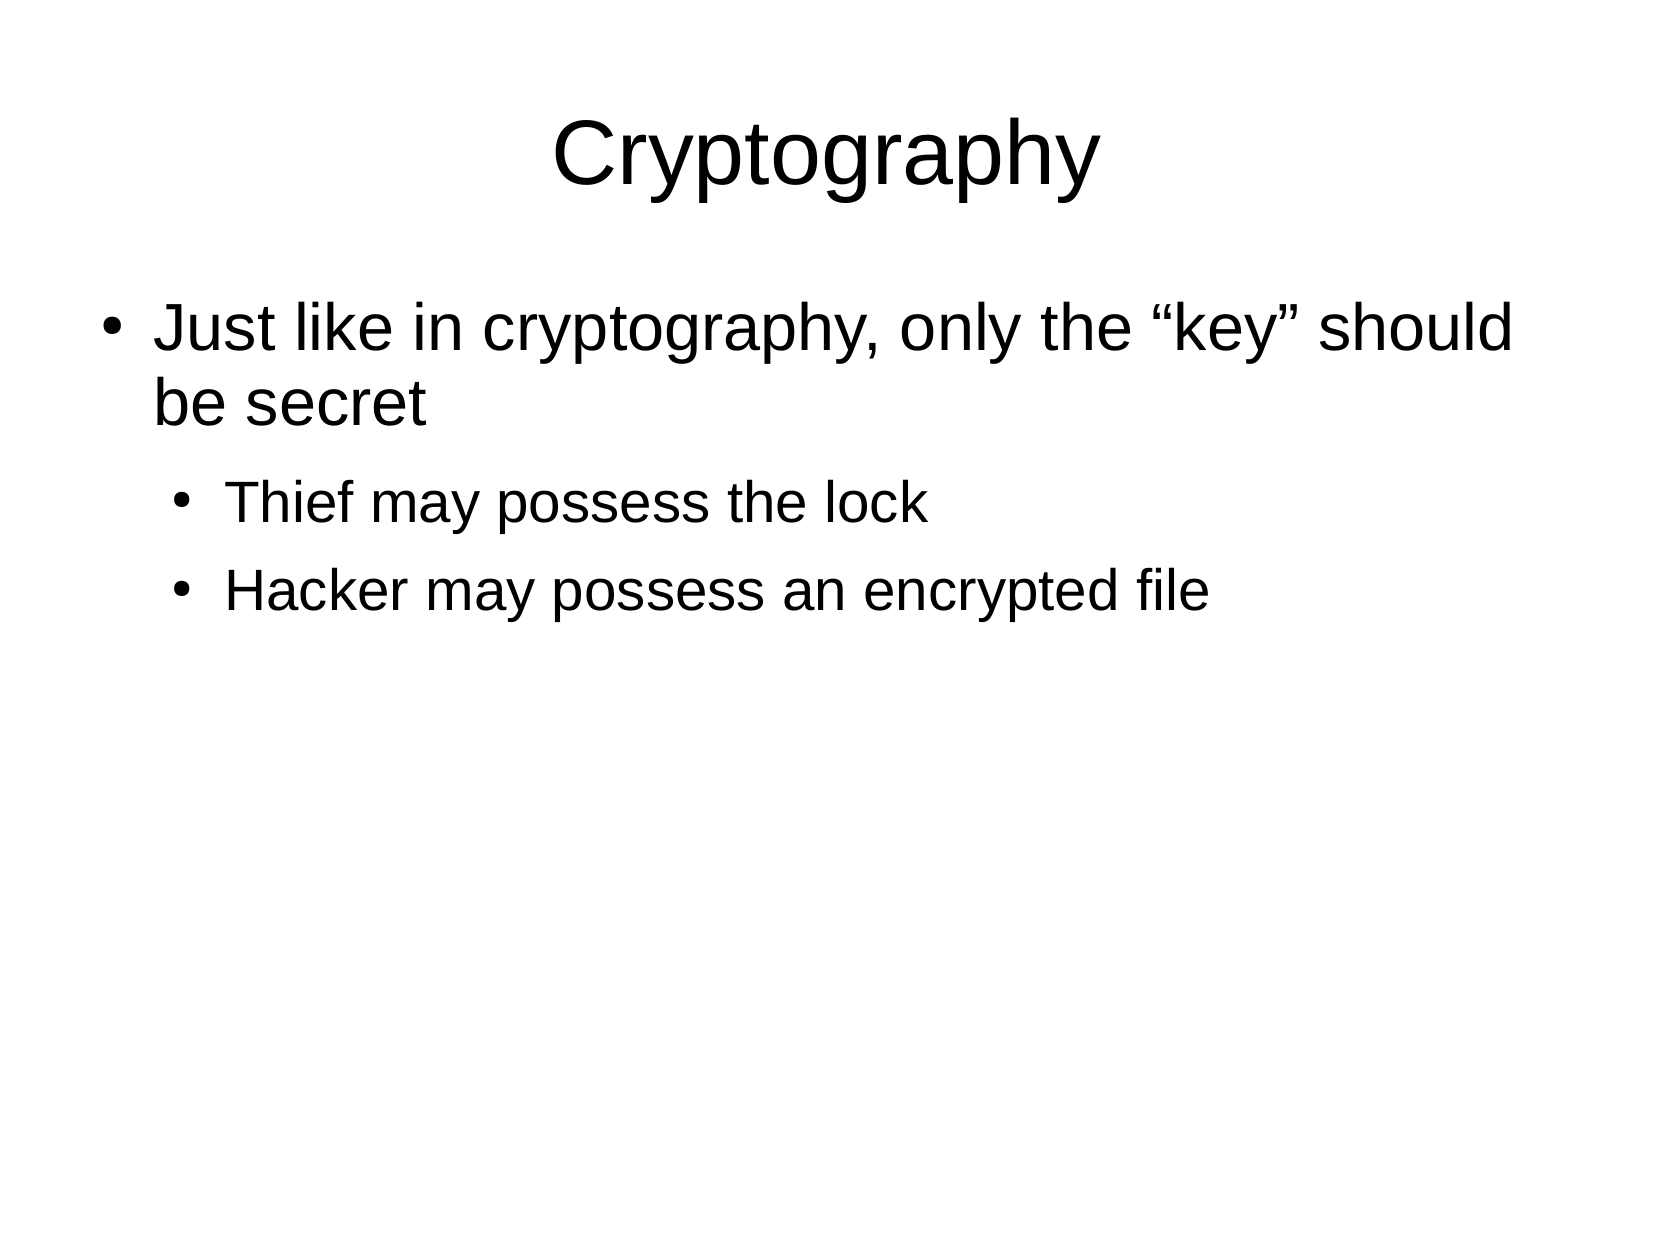

# Cryptography
Just like in cryptography, only the “key” should be secret
Thief may possess the lock
Hacker may possess an encrypted file